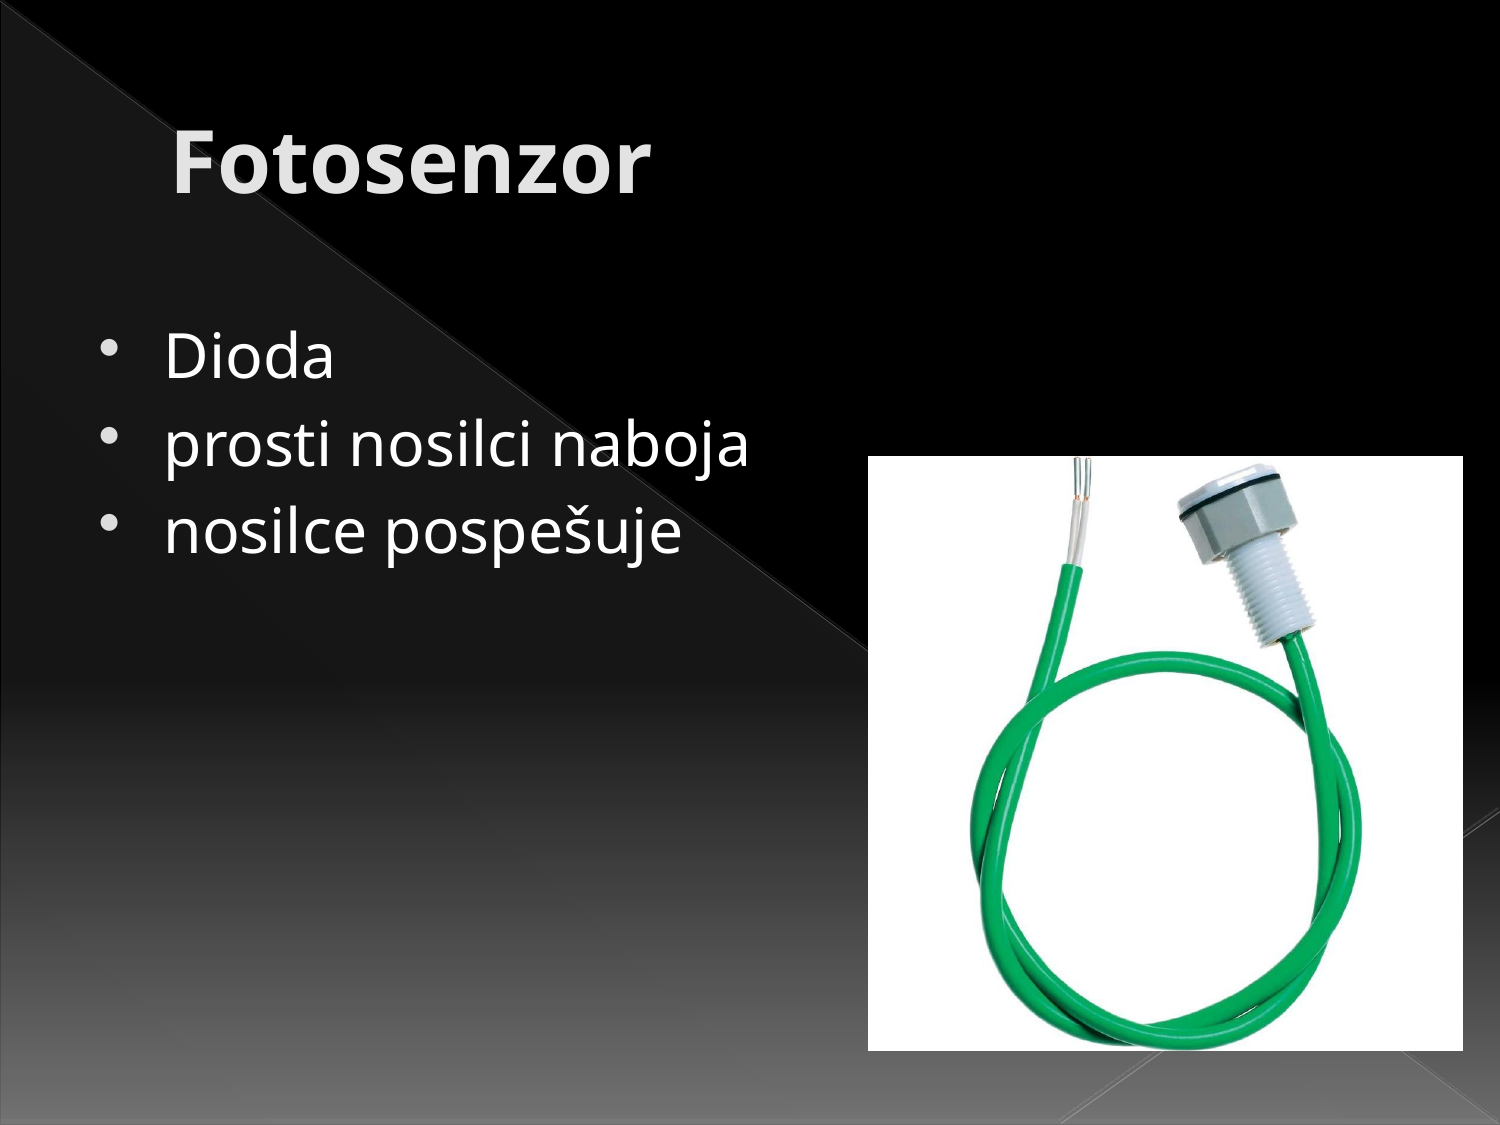

# Fotosenzor
Dioda
prosti nosilci naboja
nosilce pospešuje